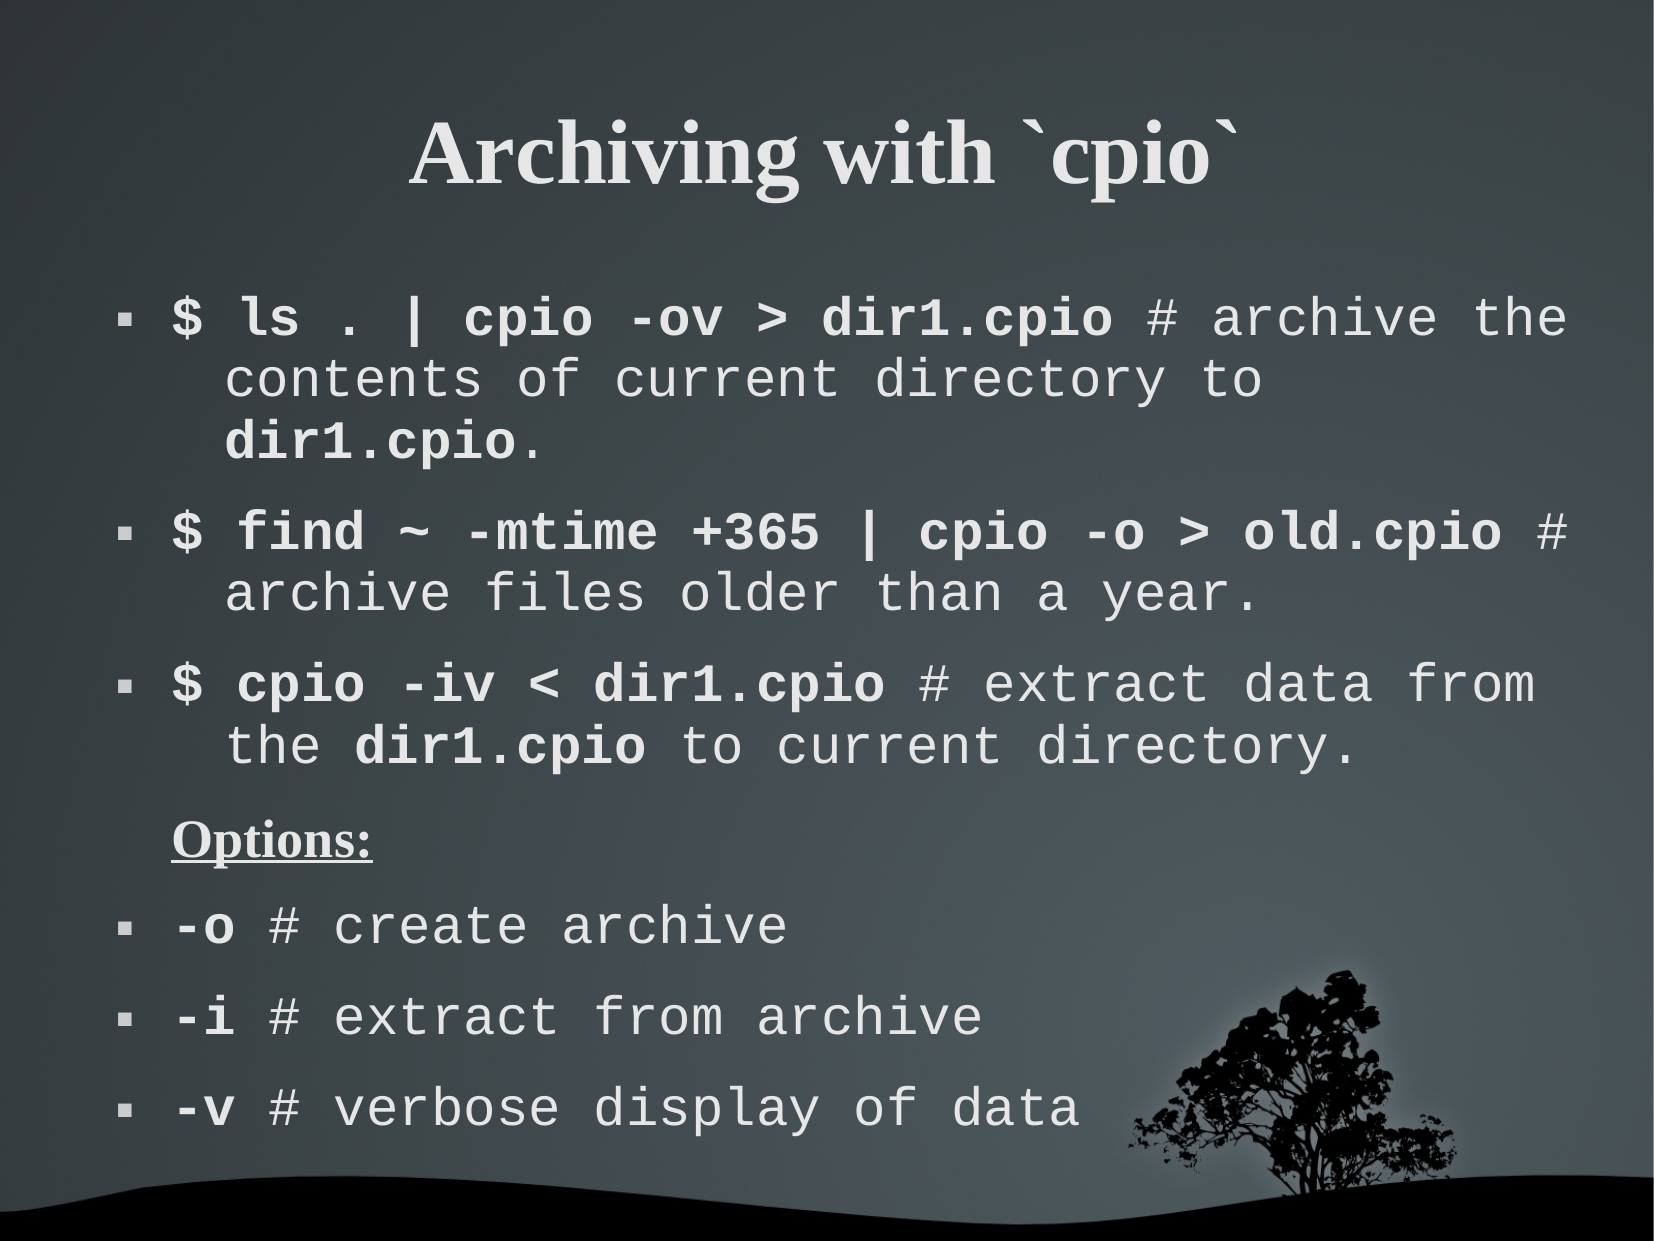

# Archiving with `cpio`
$ ls . | cpio -ov > dir1.cpio # archive the contents of current directory to dir1.cpio.
$ find ~ -mtime +365 | cpio -o > old.cpio # archive files older than a year.
$ cpio -iv < dir1.cpio # extract data from the dir1.cpio to current directory.
Options:
-o # create archive
-i # extract from archive
-v # verbose display of data